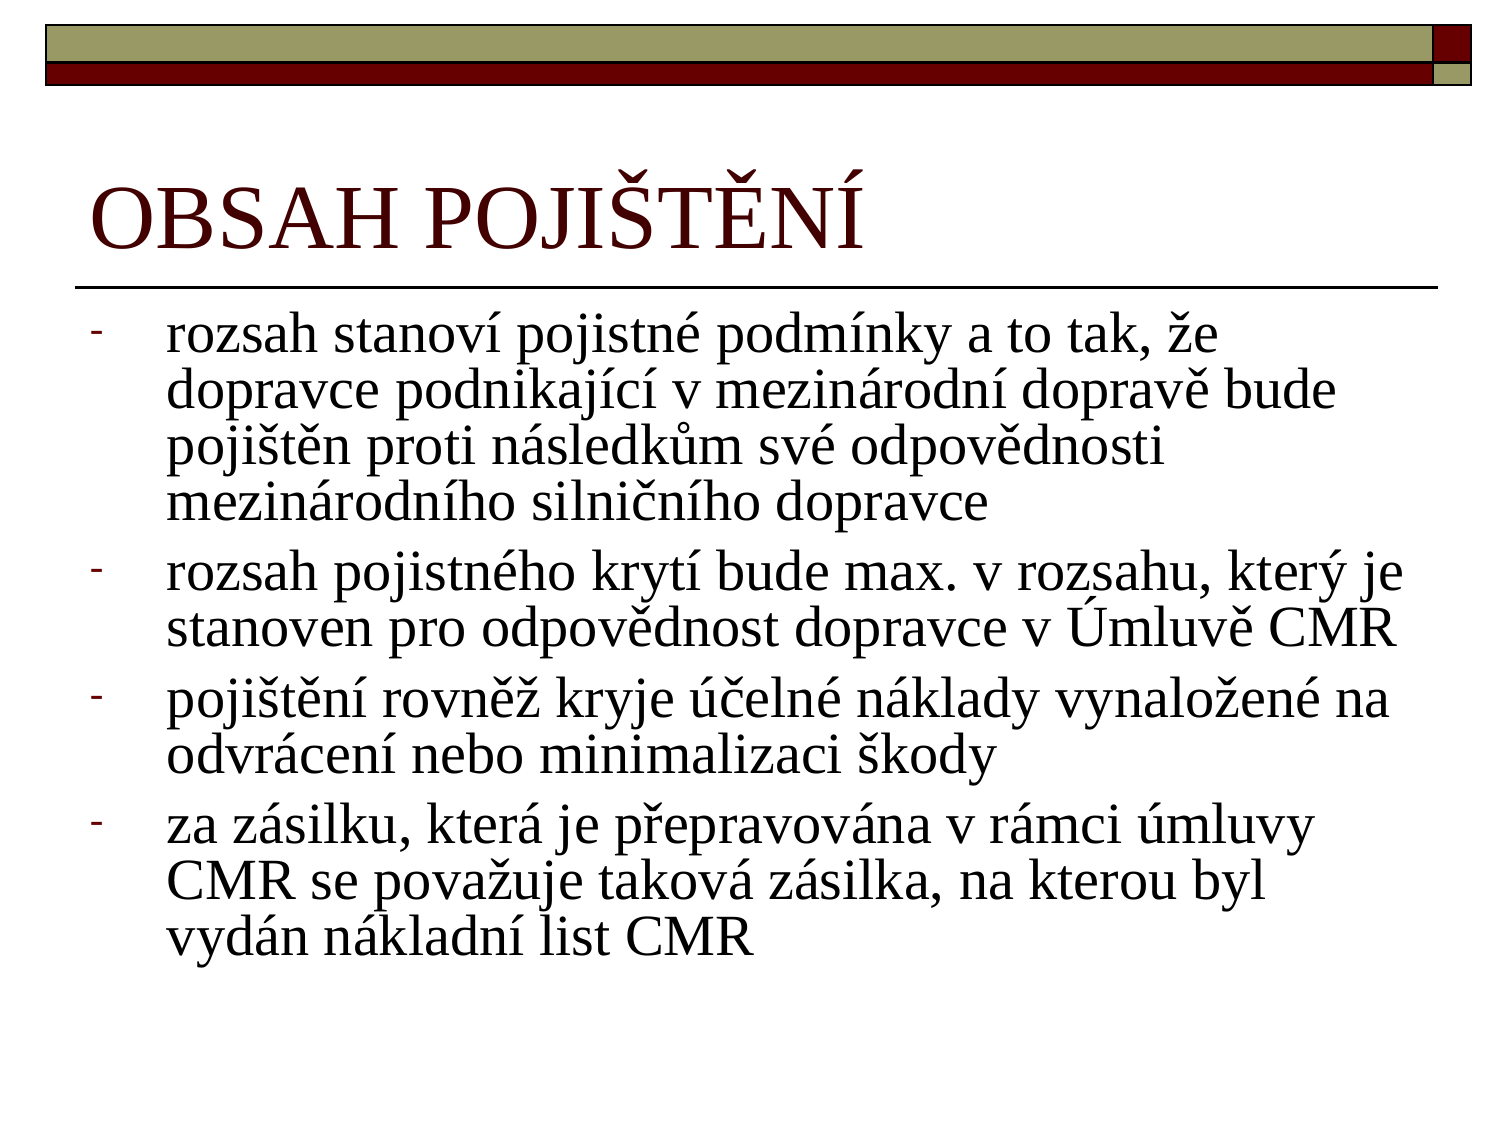

# OBSAH POJIŠTĚNÍ
rozsah stanoví pojistné podmínky a to tak, že dopravce podnikající v mezinárodní dopravě bude pojištěn proti následkům své odpovědnosti mezinárodního silničního dopravce
rozsah pojistného krytí bude max. v rozsahu, který je stanoven pro odpovědnost dopravce v Úmluvě CMR
pojištění rovněž kryje účelné náklady vynaložené na odvrácení nebo minimalizaci škody
za zásilku, která je přepravována v rámci úmluvy CMR se považuje taková zásilka, na kterou byl vydán nákladní list CMR